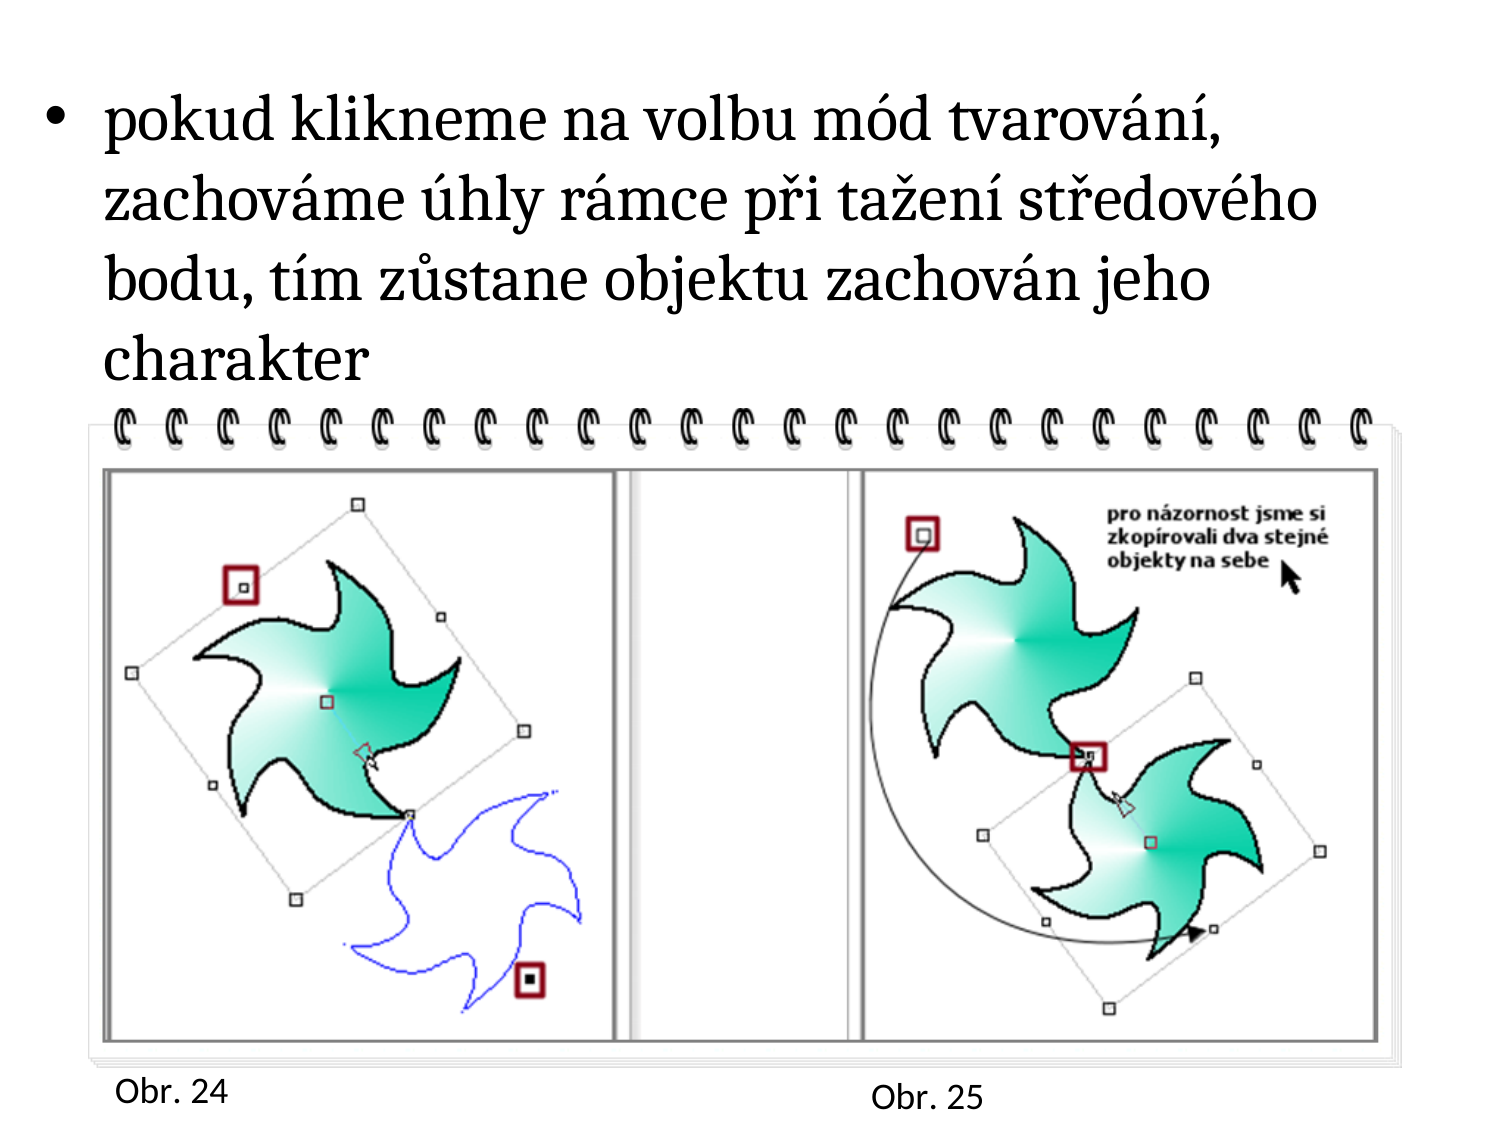

pokud klikneme na volbu mód tvarování, zachováme úhly rámce při tažení středového bodu, tím zůstane objektu zachován jeho charakter
Obr. 24
Obr. 25